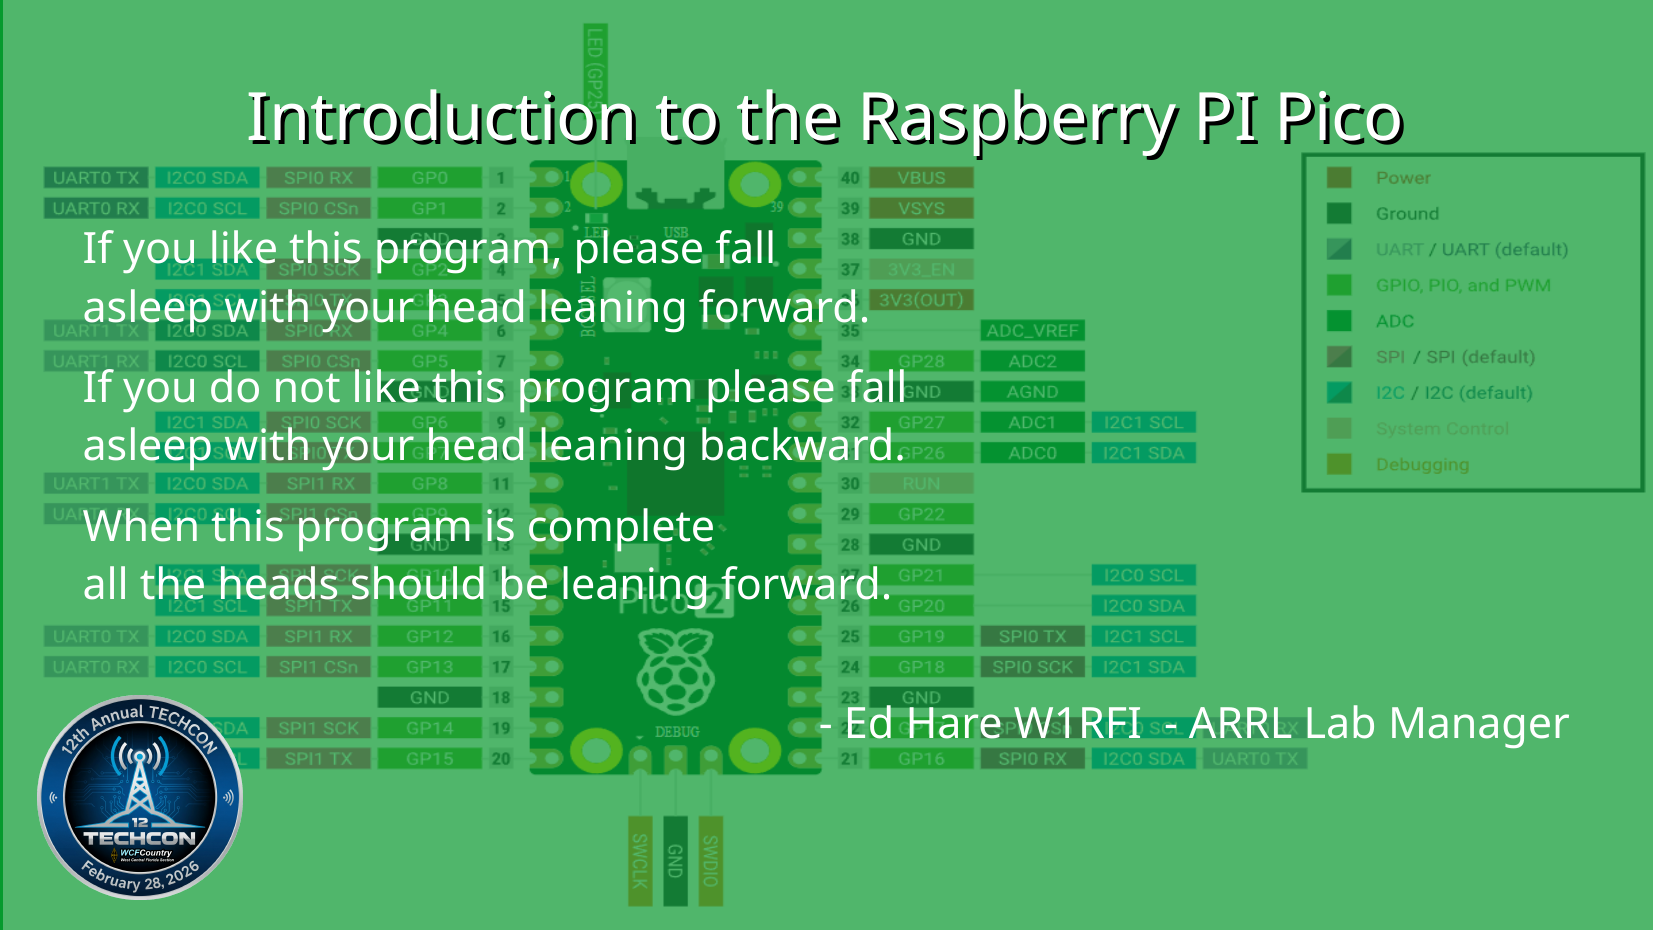

# Introduction to the Raspberry PI Pico
If you like this program, please fall
asleep with your head leaning forward.
If you do not like this program please fall
asleep with your head leaning backward.
When this program is complete
all the heads should be leaning forward.
- Ed Hare W1RFI - ARRL Lab Manager